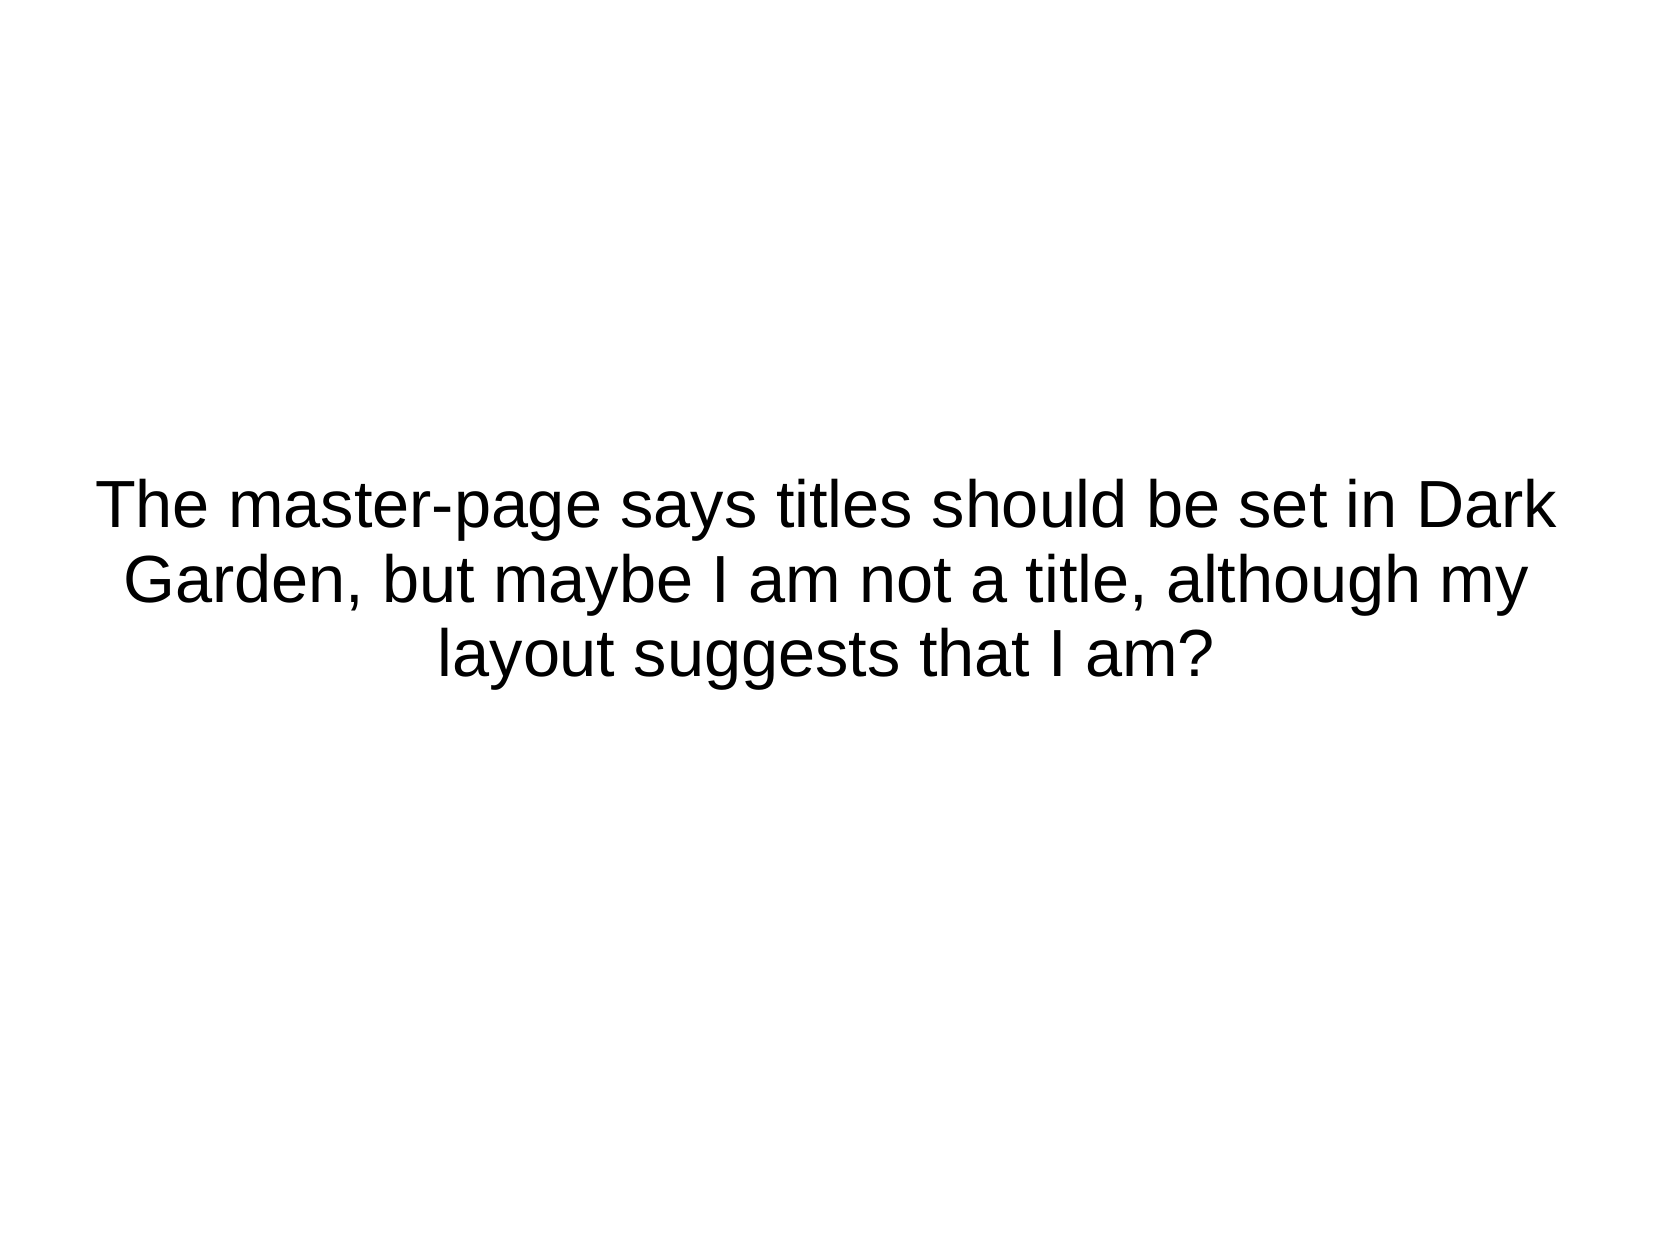

# The master-page says titles should be set in Dark Garden, but maybe I am not a title, although my layout suggests that I am?